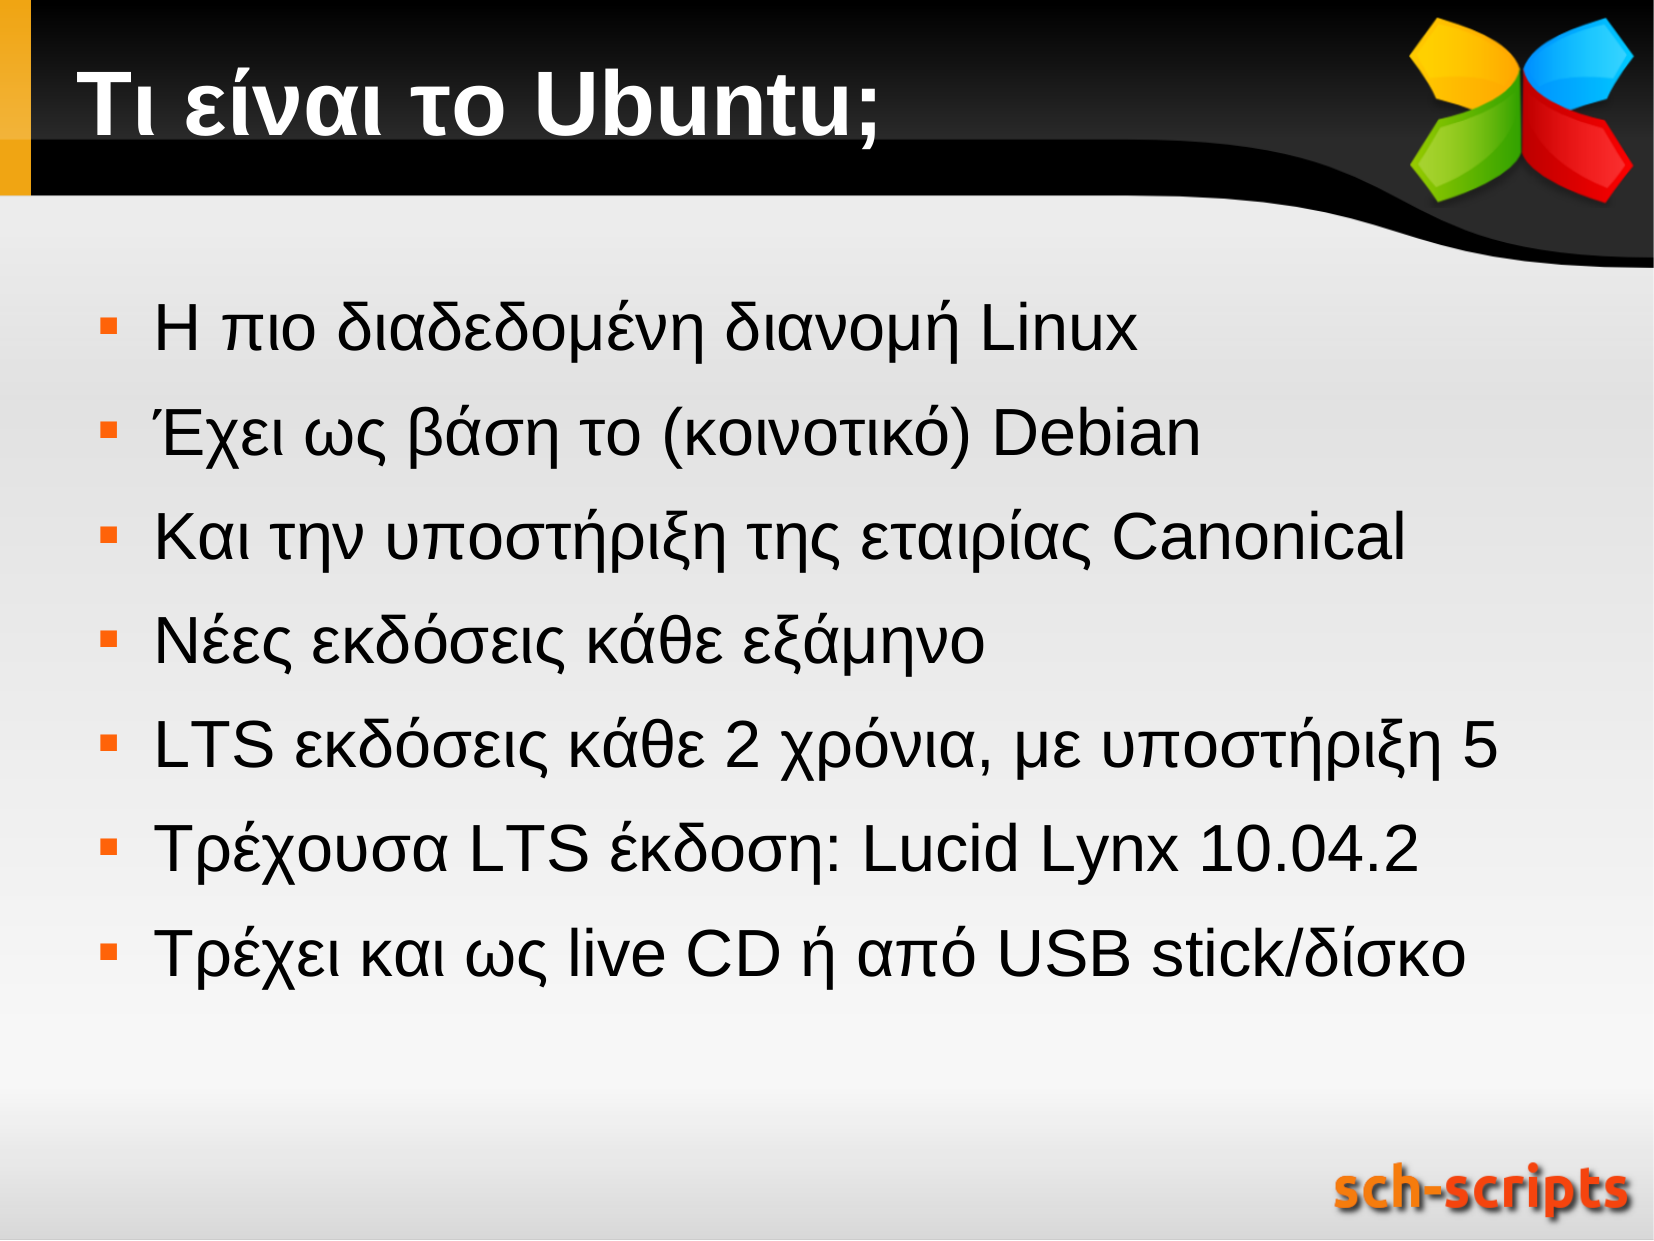

# Τι είναι το Ubuntu;
Η πιο διαδεδομένη διανομή Linux
Έχει ως βάση το (κοινοτικό) Debian
Και την υποστήριξη της εταιρίας Canonical
Νέες εκδόσεις κάθε εξάμηνο
LTS εκδόσεις κάθε 2 χρόνια, με υποστήριξη 5
Τρέχουσα LTS έκδοση: Lucid Lynx 10.04.2
Τρέχει και ως live CD ή από USB stick/δίσκο